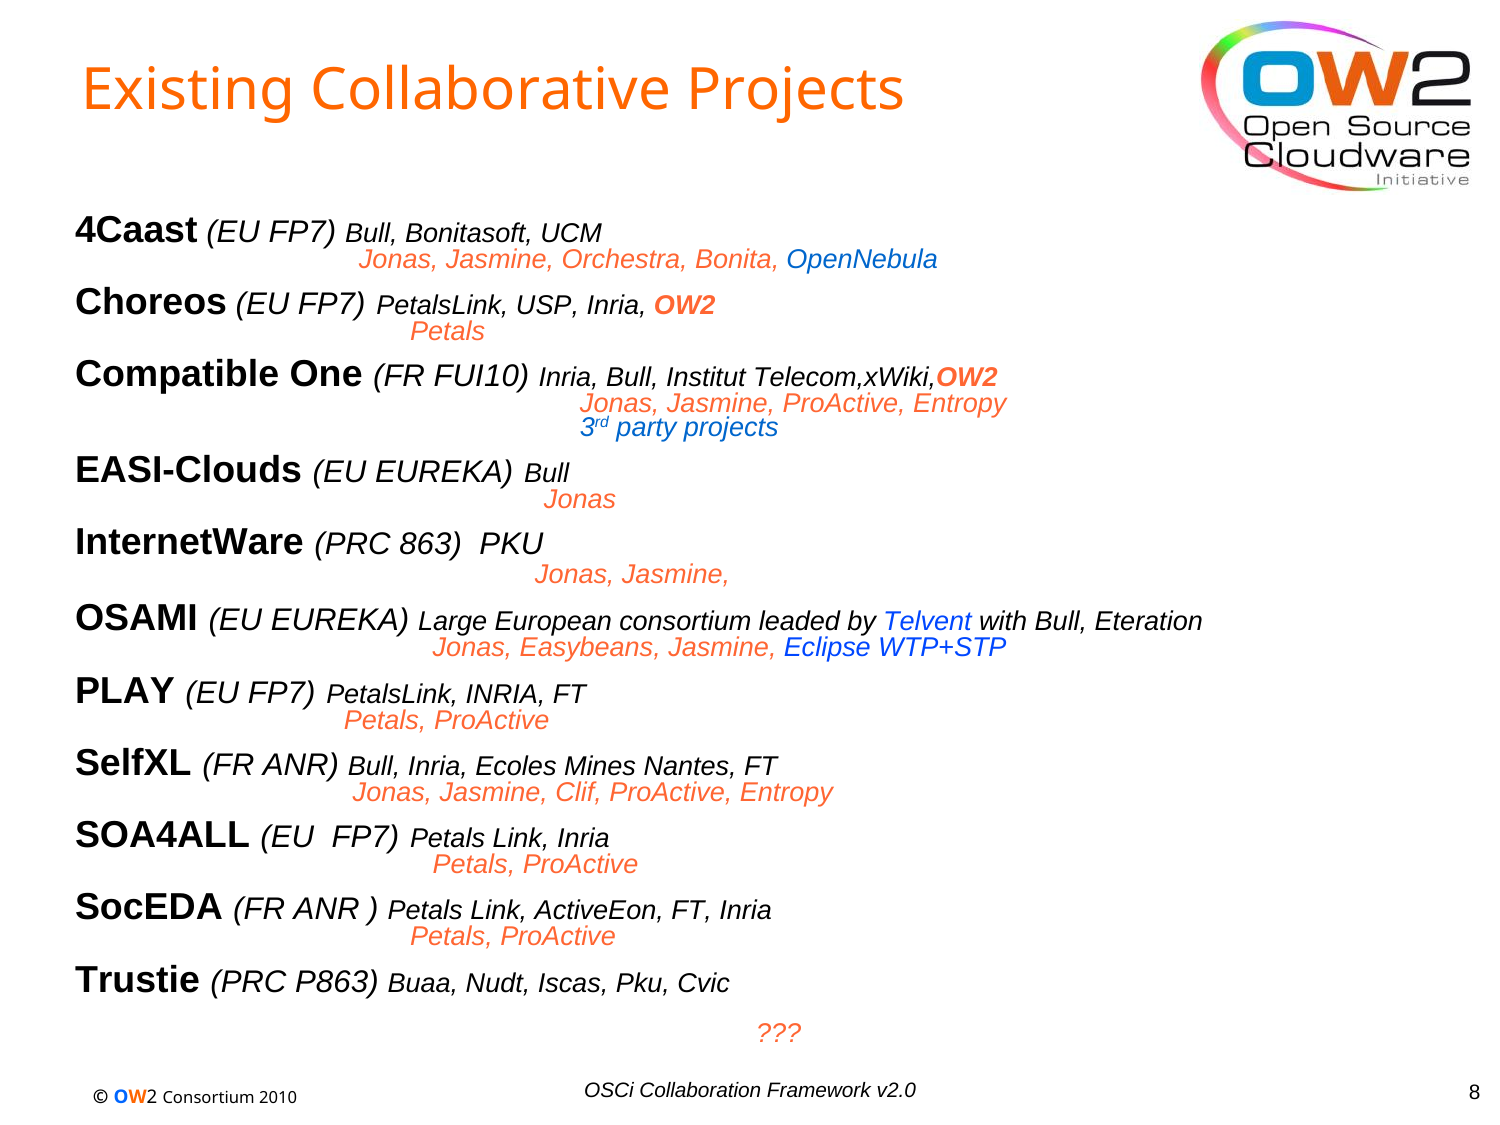

# Existing Collaborative Projects
4Caast (EU FP7) Bull, Bonitasoft, UCM
				 Jonas, Jasmine, Orchestra, Bonita, OpenNebula
Choreos (EU FP7) PetalsLink, USP, Inria, OW2
					 Petals
Compatible One (FR FUI10) Inria, Bull, Institut Telecom,xWiki,OW2
							 Jonas, Jasmine, ProActive, Entropy
							 3rd party projects
EASI-Clouds (EU EUREKA) Bull
						 Jonas
InternetWare (PRC 863) PKU
							Jonas, Jasmine,
OSAMI (EU EUREKA) Large European consortium leaded by Telvent with Bull, Eteration
					 Jonas, Easybeans, Jasmine, Eclipse WTP+STP
PLAY (EU FP7) PetalsLink, INRIA, FT
				 Petals, ProActive
SelfXL (FR ANR) Bull, Inria, Ecoles Mines Nantes, FT
			 Jonas, Jasmine, Clif, ProActive, Entropy
SOA4ALL (EU FP7) Petals Link, Inria
					 Petals, ProActive
SocEDA (FR ANR ) Petals Link, ActiveEon, FT, Inria
					 Petals, ProActive
Trustie (PRC P863)	Buaa, Nudt, Iscas, Pku, Cvic
										???